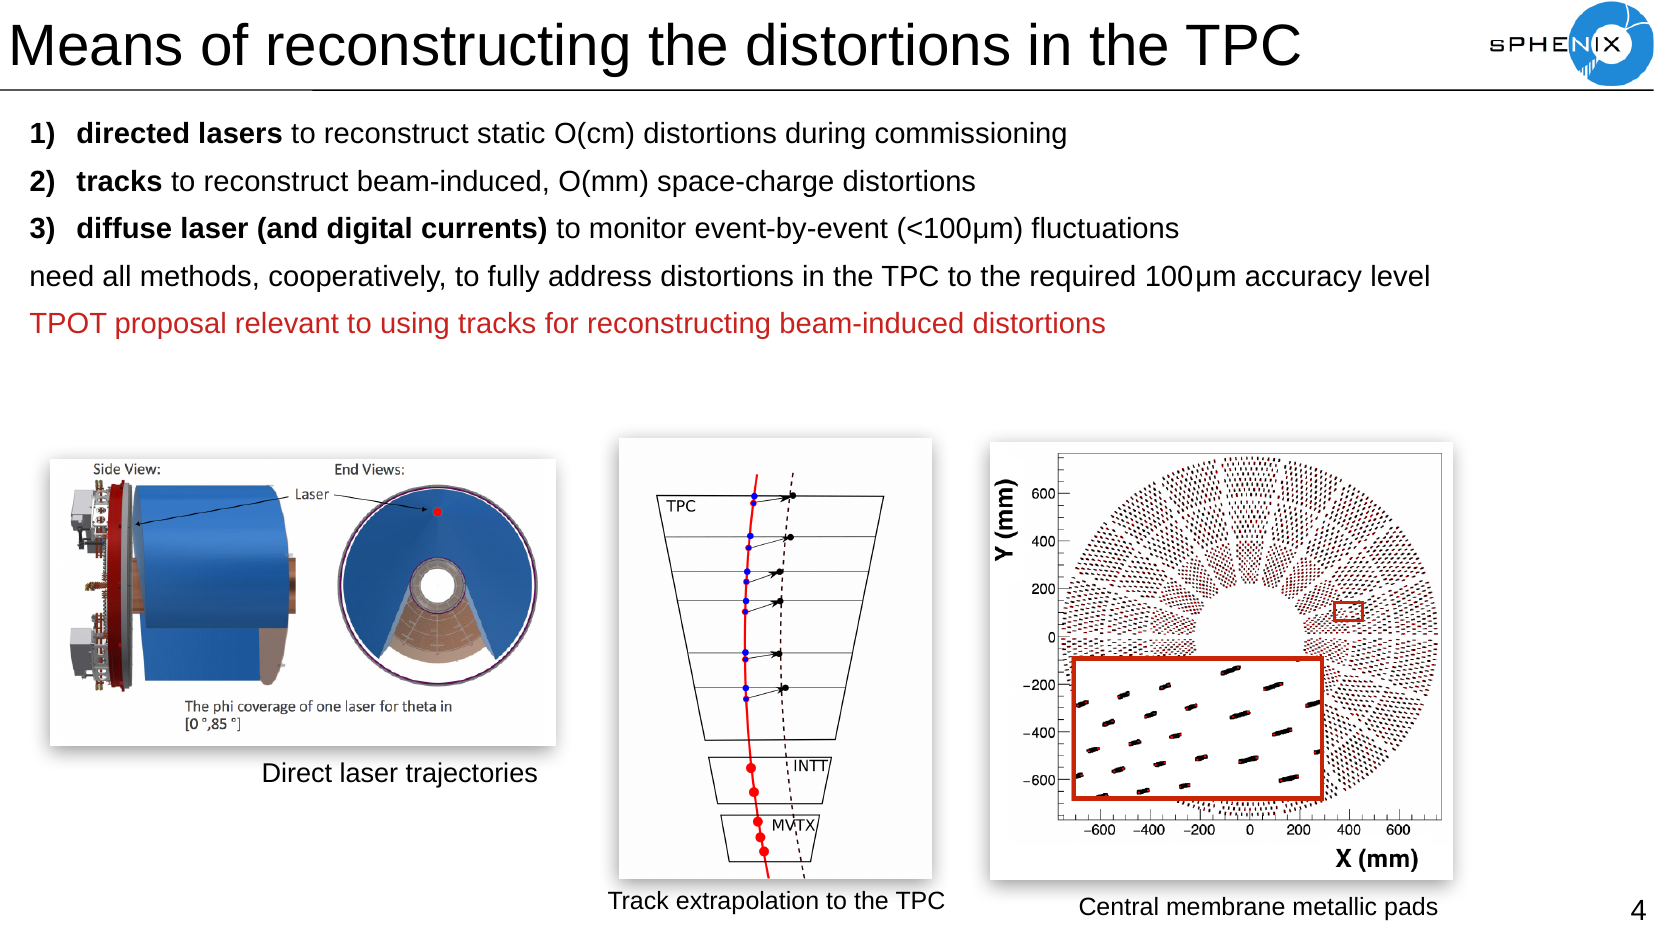

# Means of reconstructing the distortions in the TPC
directed lasers to reconstruct static O(cm) distortions during commissioning
tracks to reconstruct beam-induced, O(mm) space-charge distortions
diffuse laser (and digital currents) to monitor event-by-event (<100μm) fluctuations
need all methods, cooperatively, to fully address distortions in the TPC to the required 100μm accuracy level
TPOT proposal relevant to using tracks for reconstructing beam-induced distortions
Direct laser trajectories
Track extrapolation to the TPC
Central membrane metallic pads